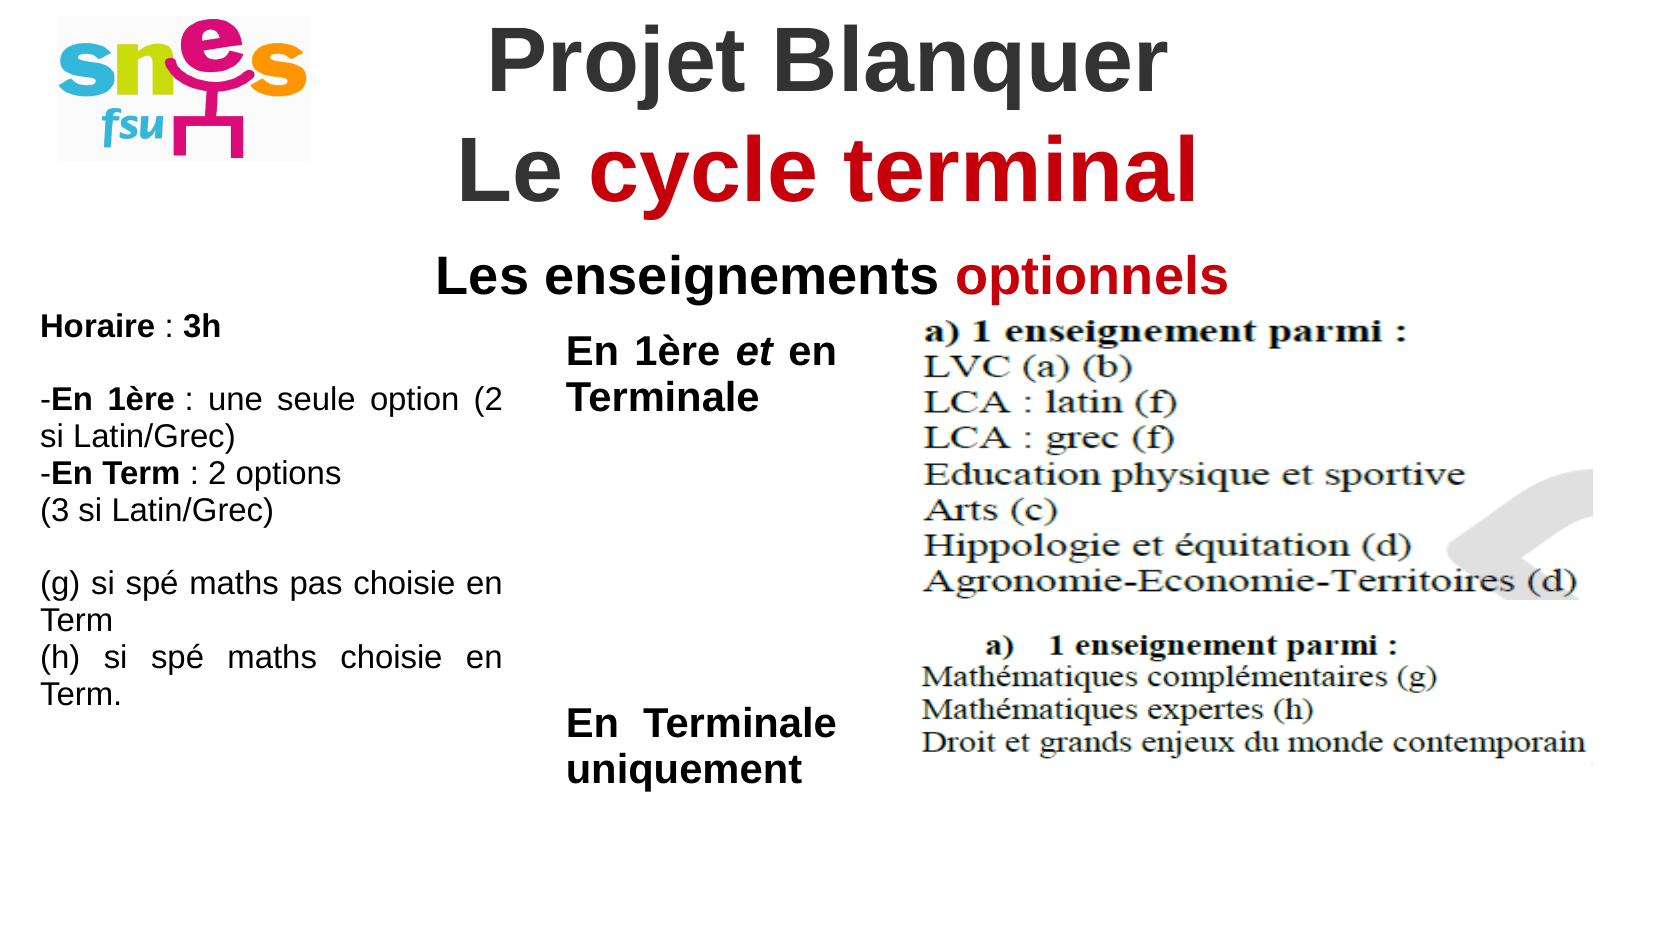

# Projet Blanquer Le cycle terminal
Les enseignements optionnels
Horaire : 3h
-En 1ère : une seule option (2 si Latin/Grec)
-En Term : 2 options
(3 si Latin/Grec)
(g) si spé maths pas choisie en Term
(h) si spé maths choisie en Term.
En 1ère et en Terminale
En Terminale uniquement